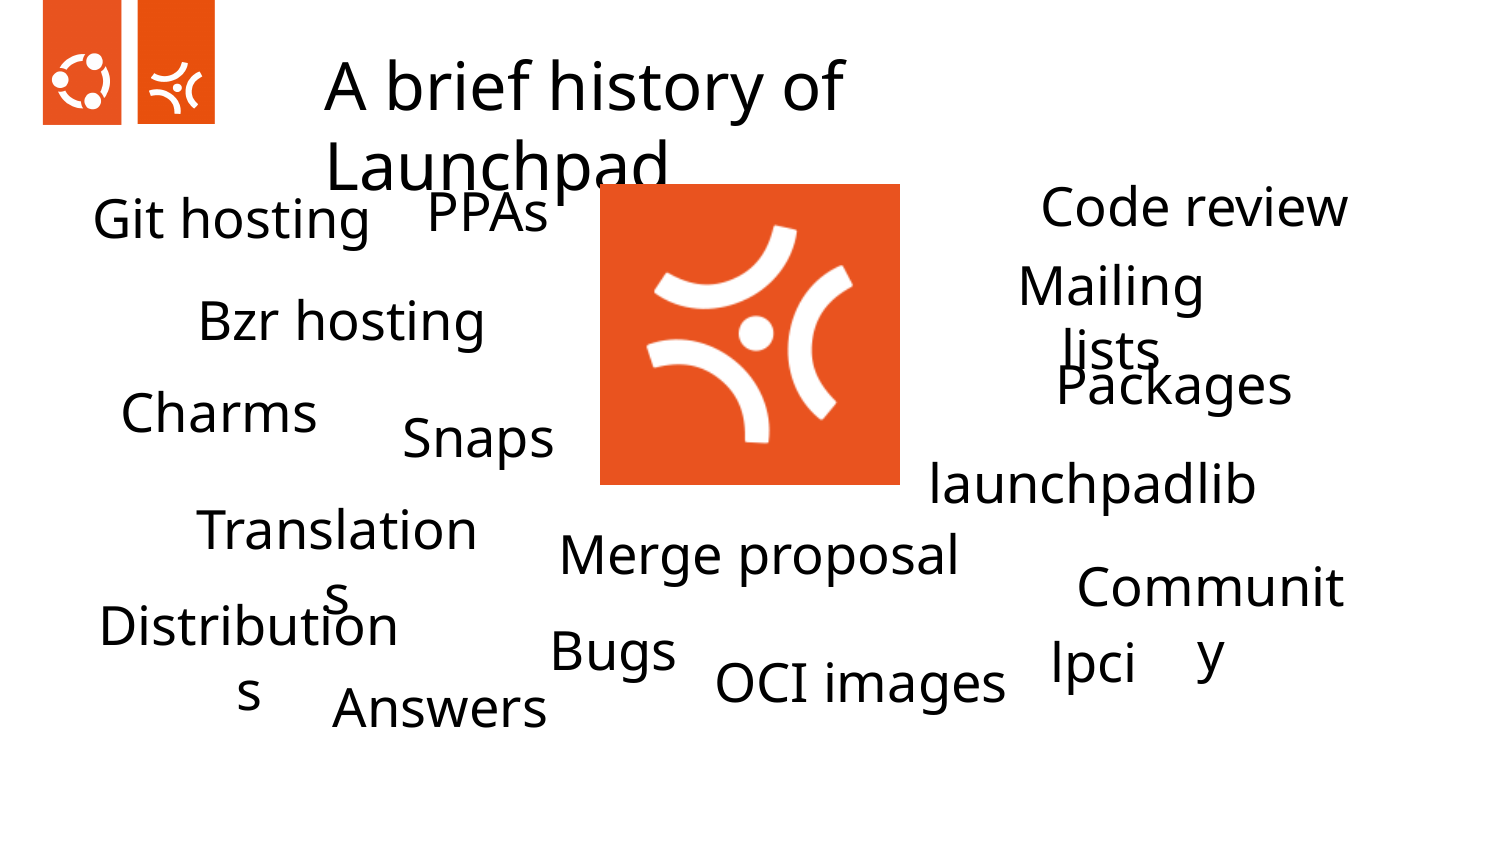

# A brief history of Launchpad
Code review
PPAs
Git hosting
Mailing lists
Bzr hosting
Packages
Charms
Snaps
launchpadlib
Translations
Merge proposal
Community
Distributions
Bugs
lpci
OCI images
Answers